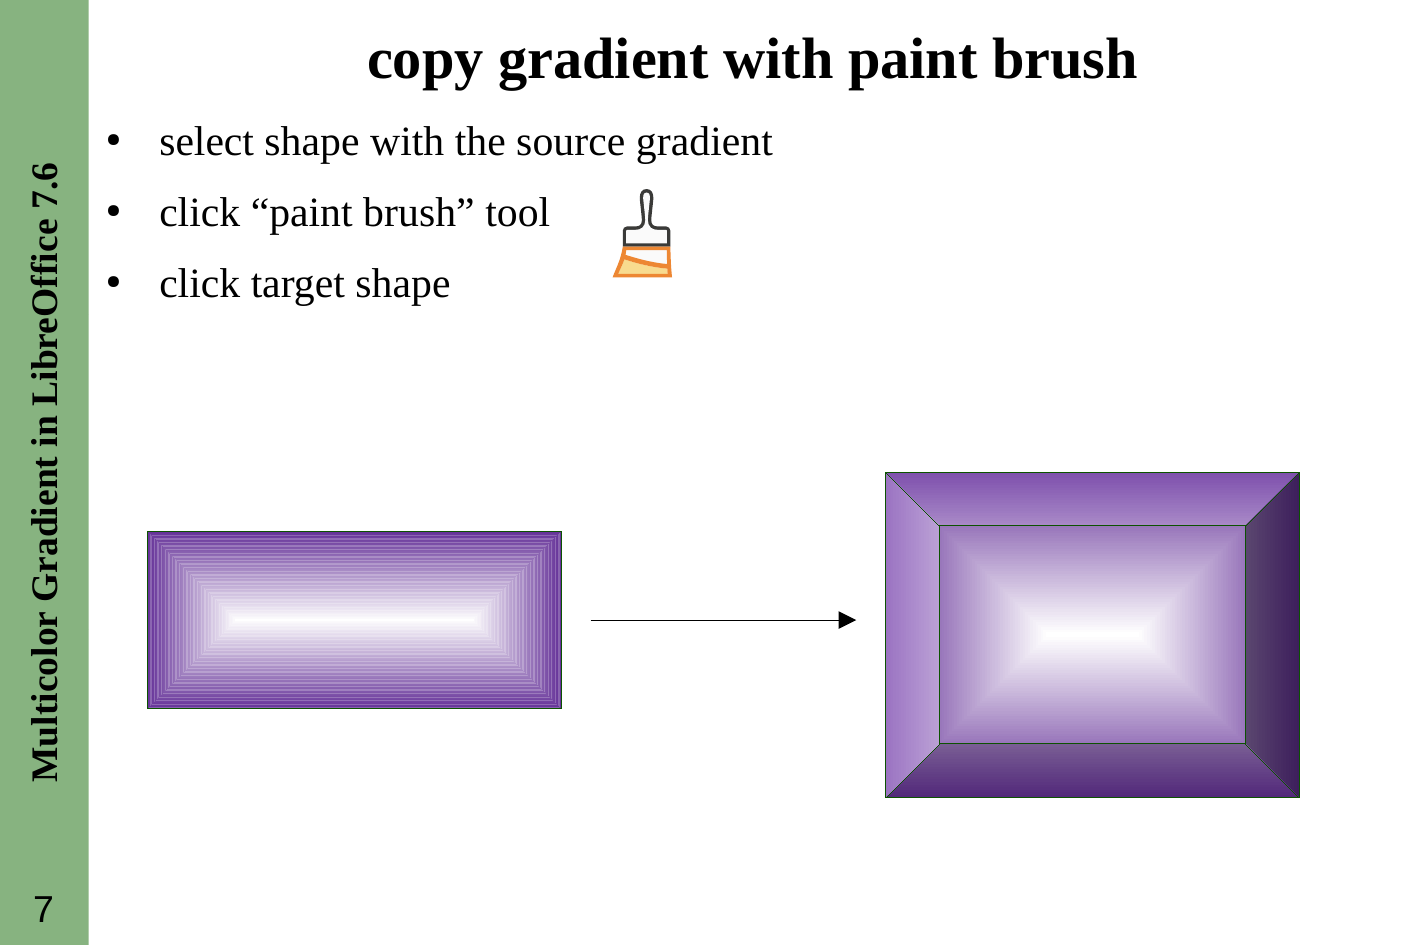

# copy gradient with paint brush
select shape with the source gradient
click “paint brush” tool
click target shape